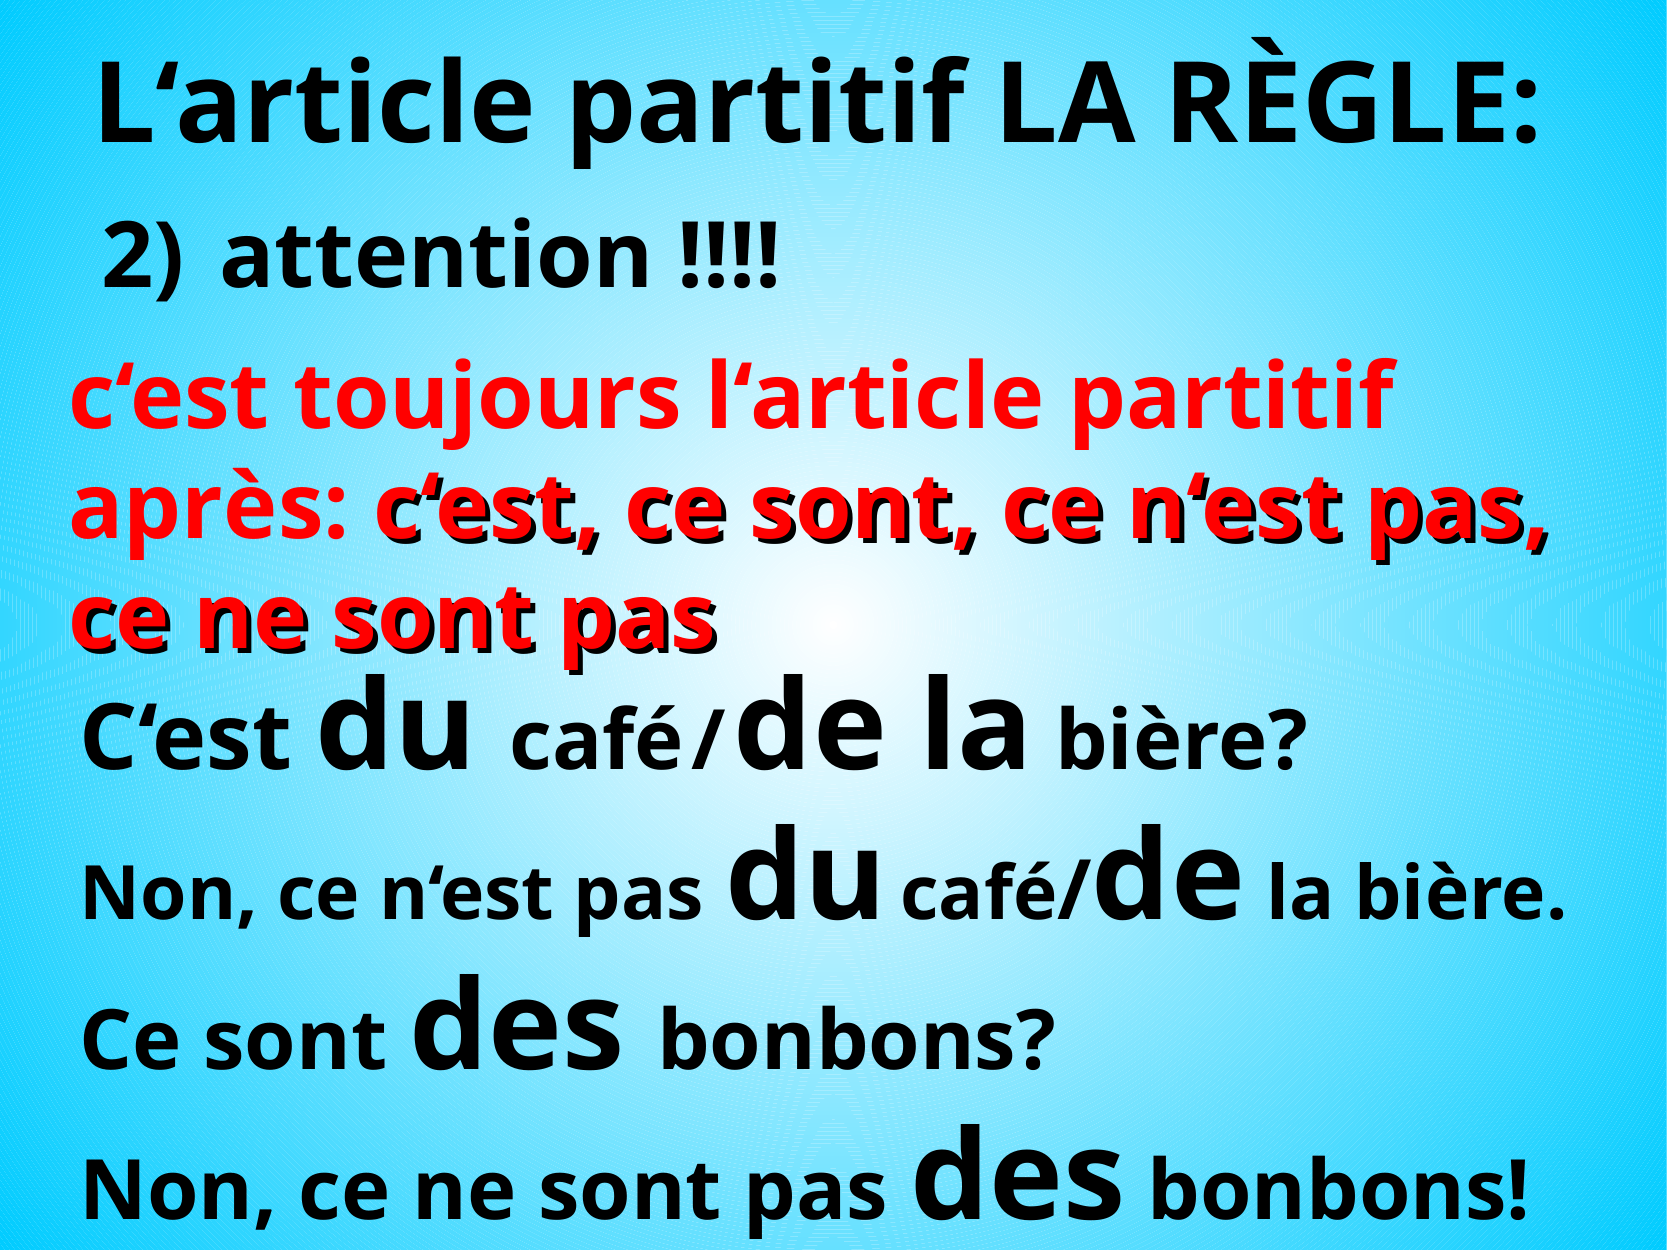

L‘article partitif LA RÈGLE:
# 2) attention !!!!
c‘est toujours l‘article partitif après: c‘est, ce sont, ce n‘est pas, ce ne sont pas
C‘est du café / de la bière?
Non, ce n‘est pas du café/de la bière.
Ce sont des bonbons?
Non, ce ne sont pas des bonbons!